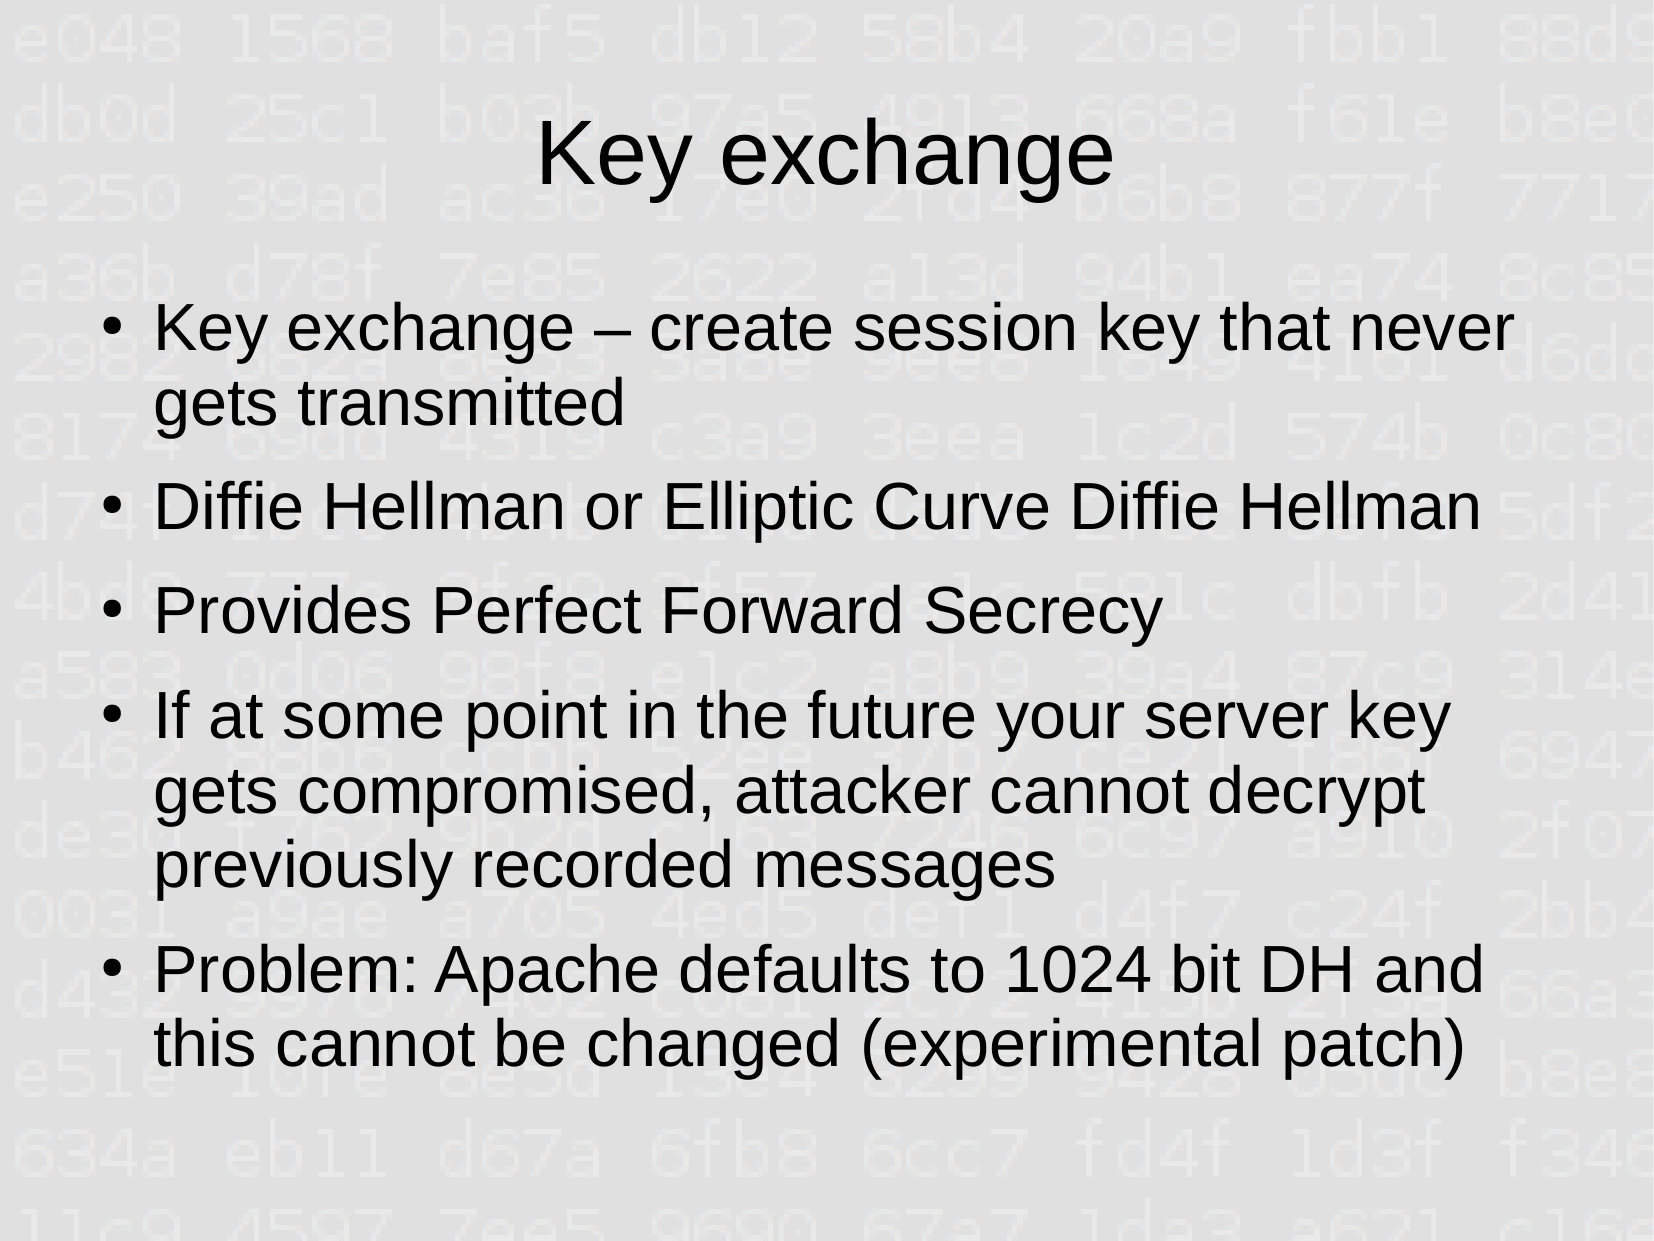

# Key exchange
Key exchange – create session key that never gets transmitted
Diffie Hellman or Elliptic Curve Diffie Hellman
Provides Perfect Forward Secrecy
If at some point in the future your server key gets compromised, attacker cannot decrypt previously recorded messages
Problem: Apache defaults to 1024 bit DH and this cannot be changed (experimental patch)